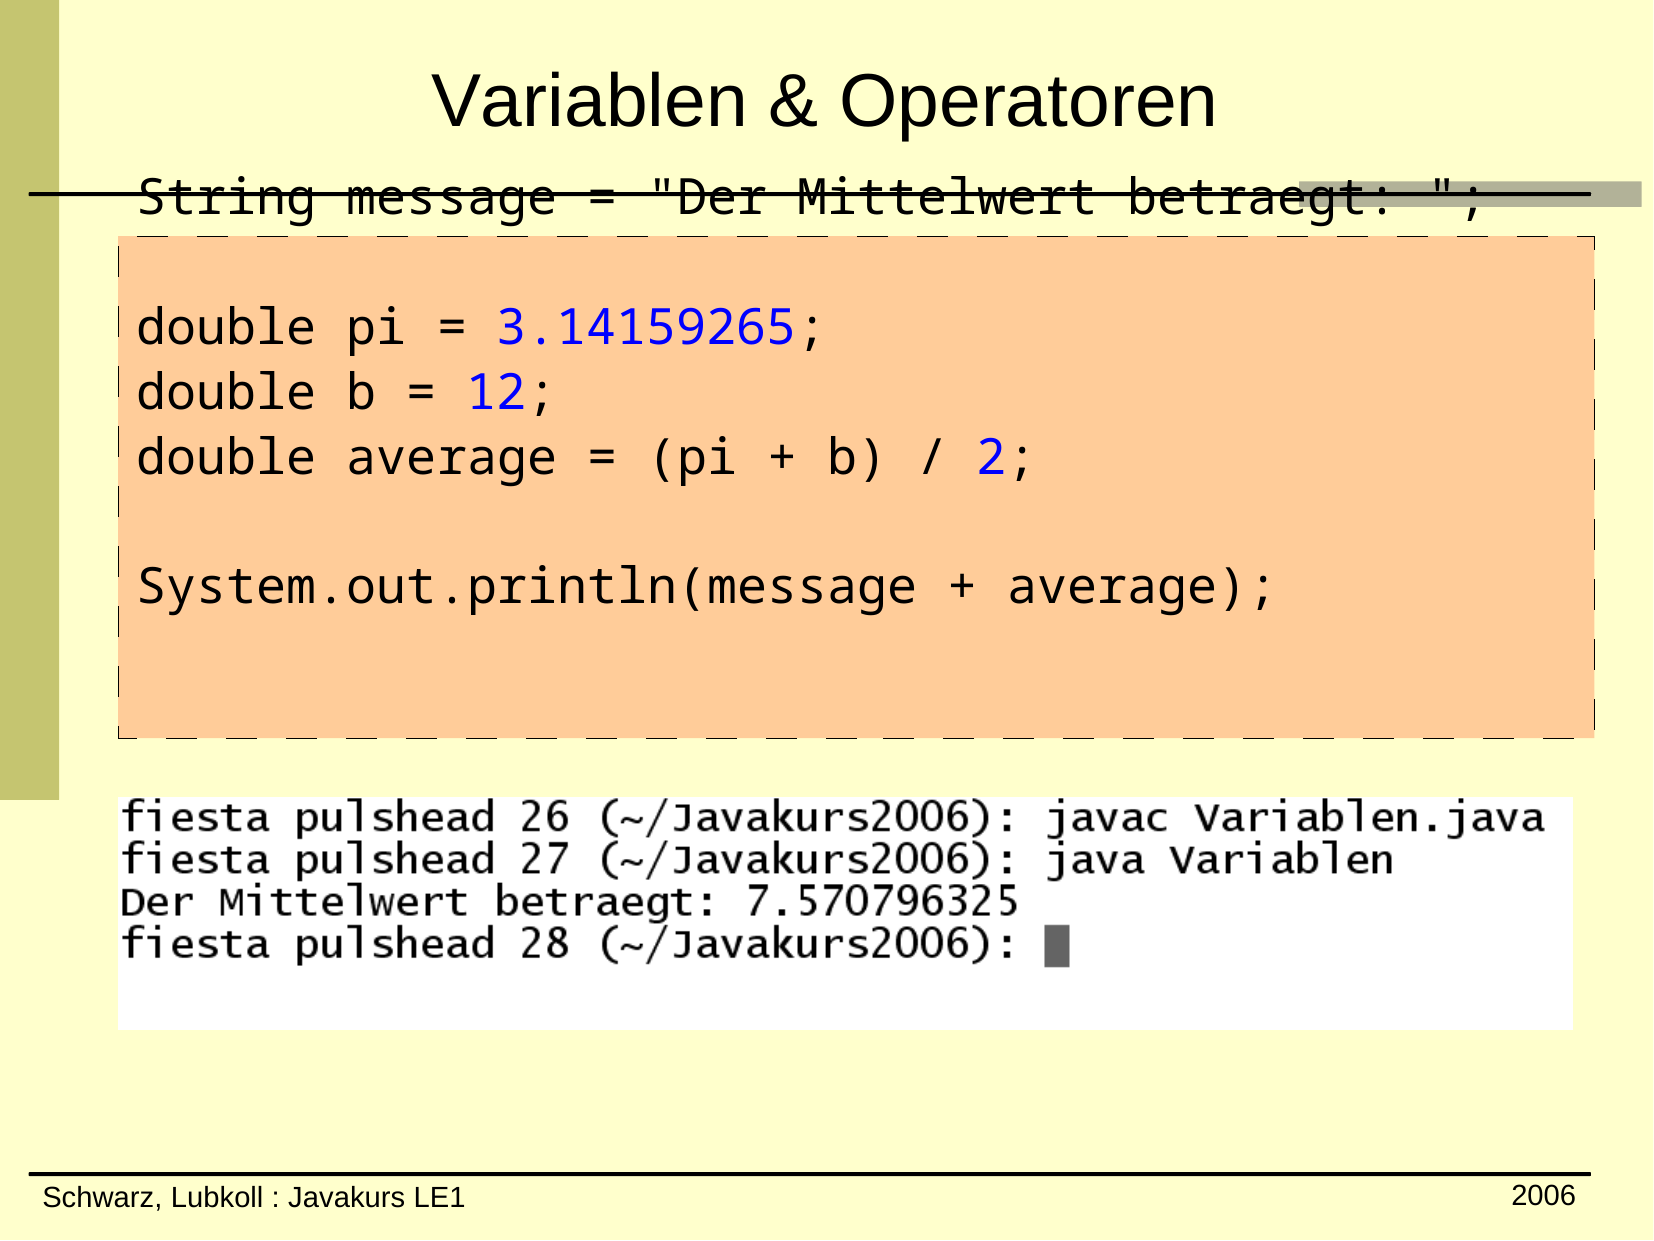

# Variablen & Operatoren
String message = "Der Mittelwert betraegt: ";
double pi = 3.14159265;
double b = 12;
double average = (pi + b) / 2;
System.out.println(message + average);